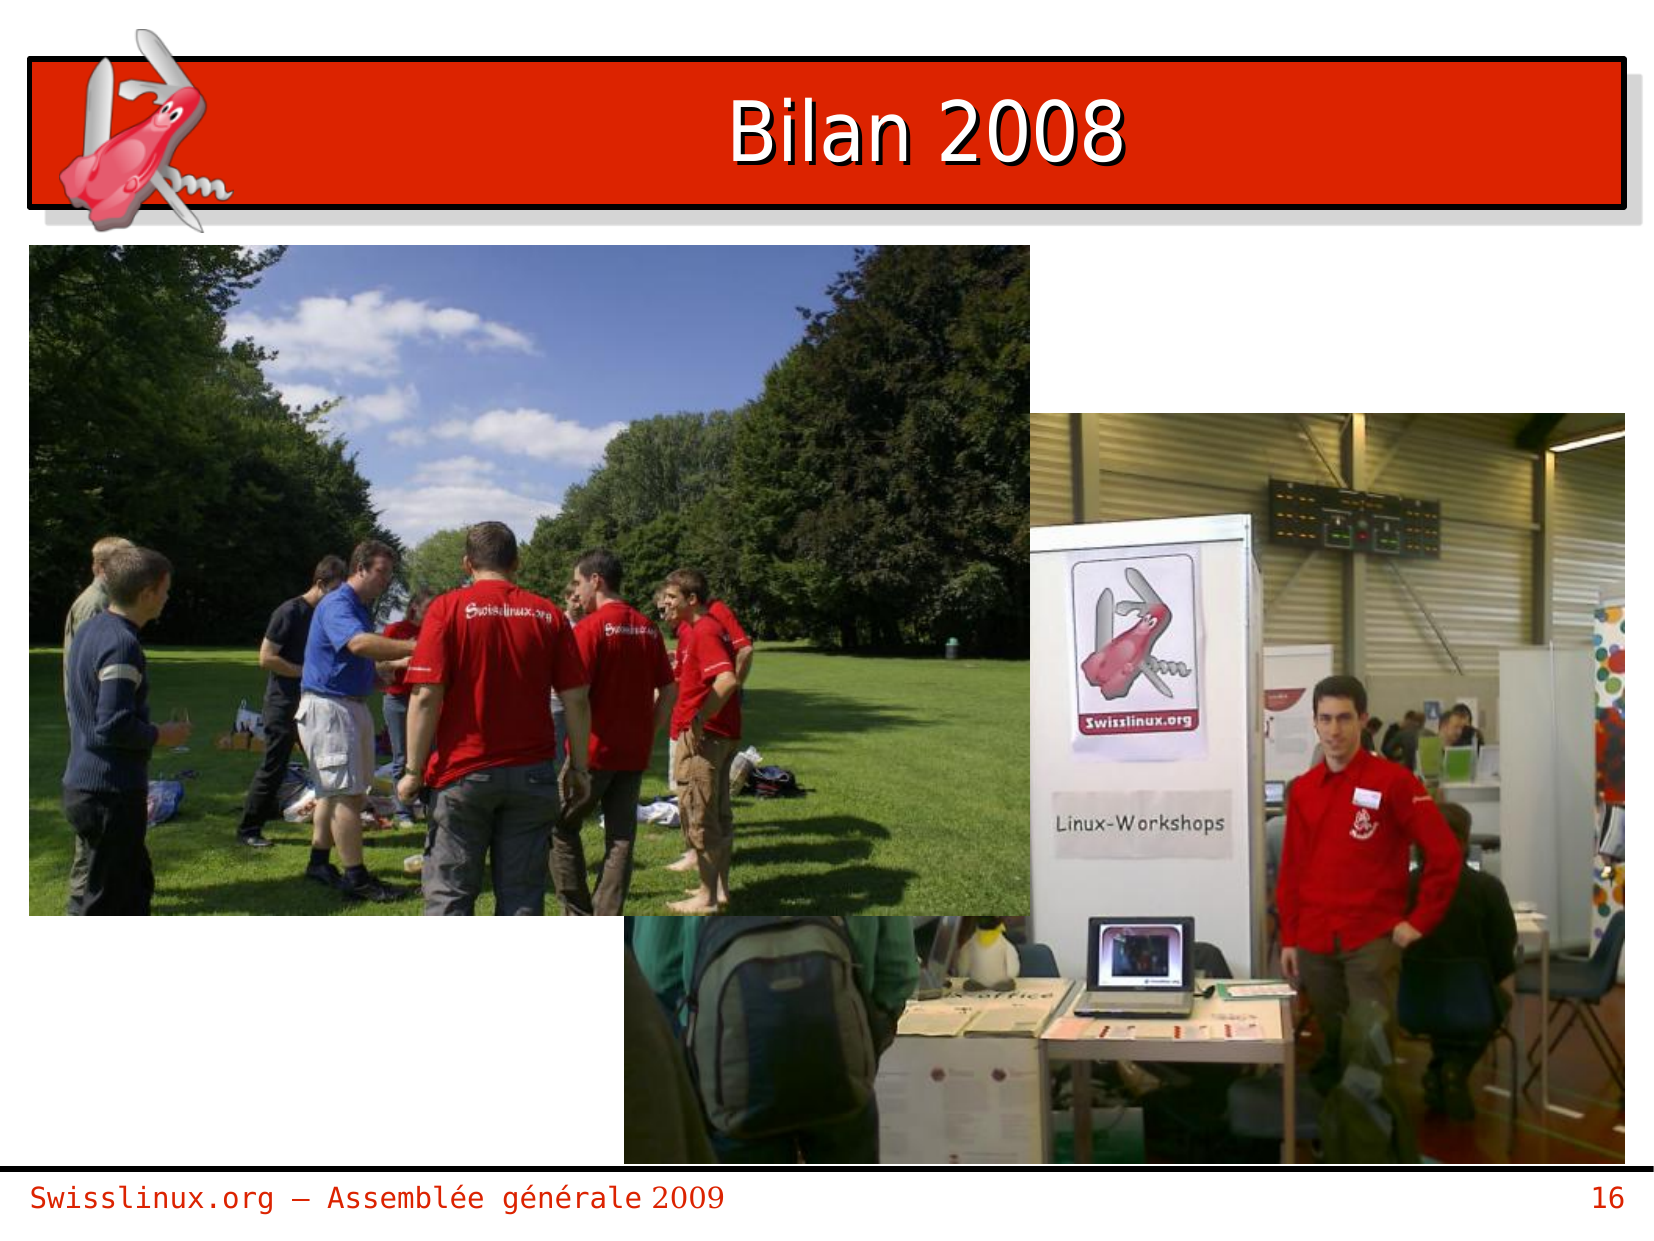

# Bilan 2008
26 Janvier 2007
16